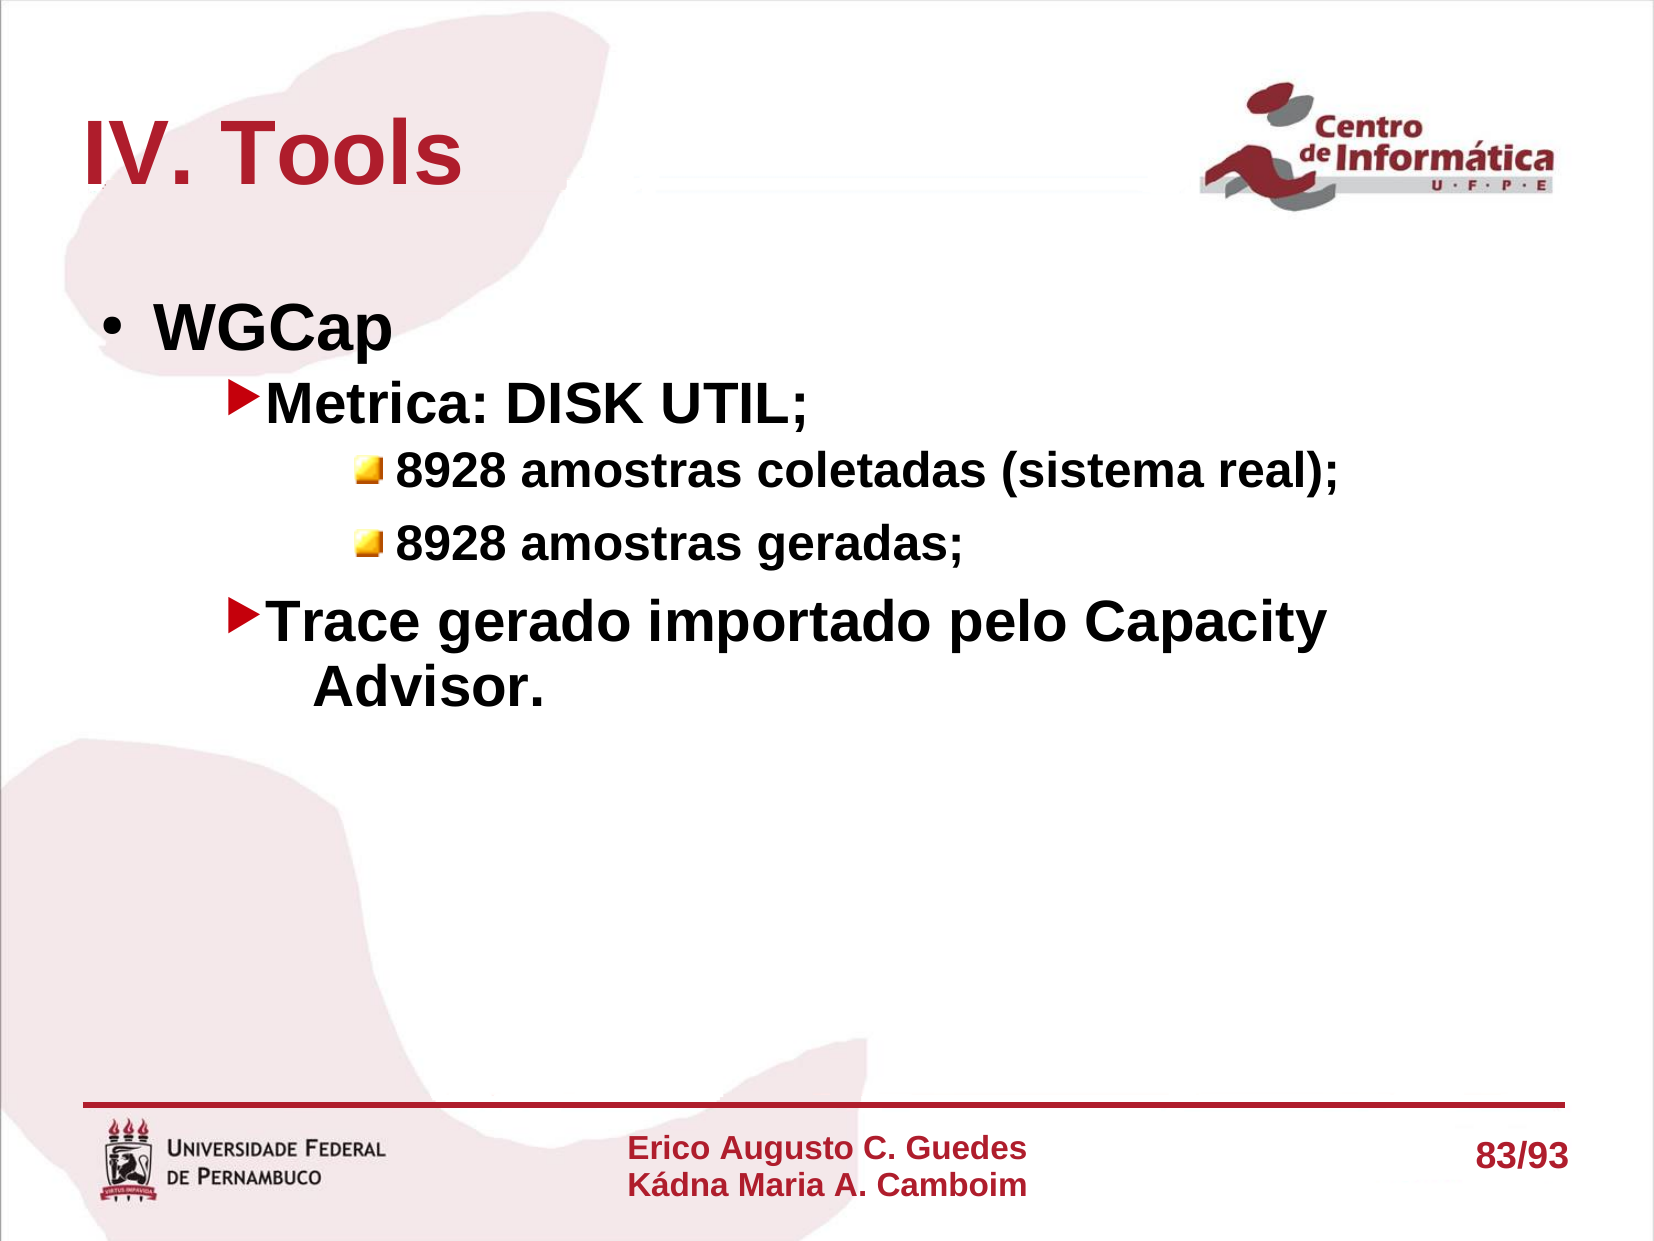

# IV. Tools
WGCap
Metrica: DISK UTIL;
8928 amostras coletadas (sistema real);
8928 amostras geradas;
Trace gerado importado pelo Capacity Advisor.